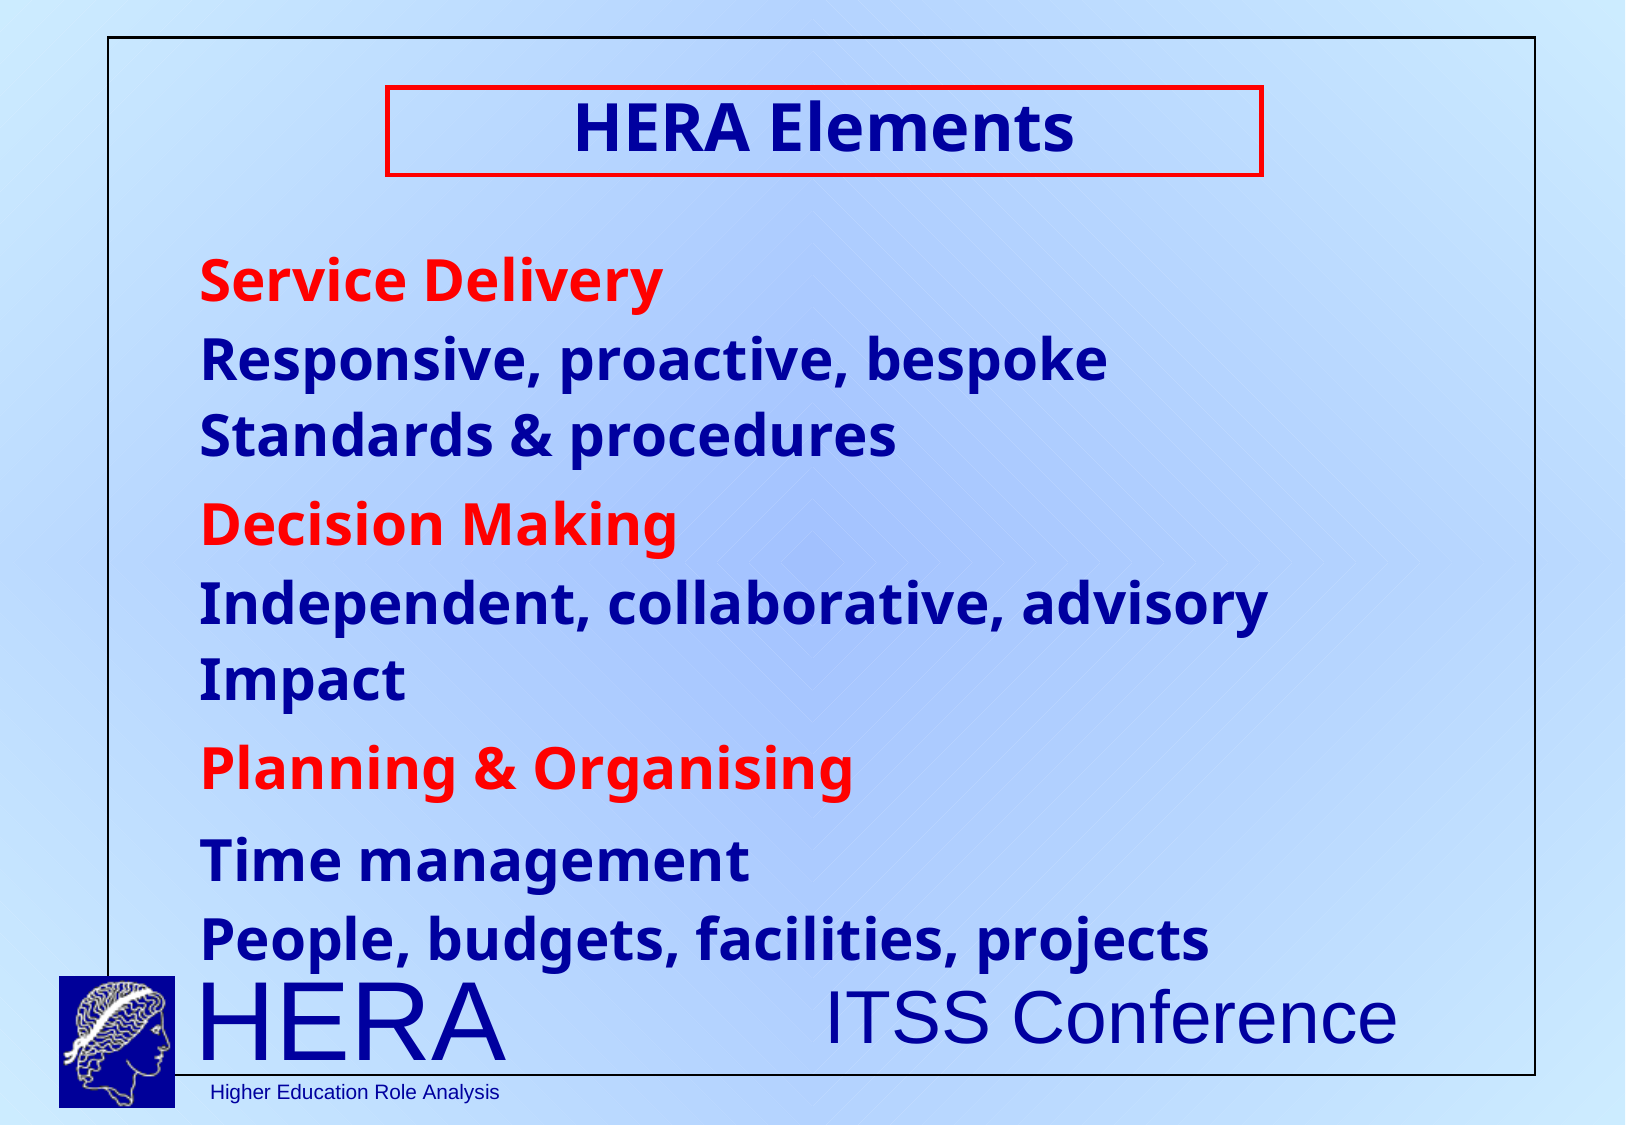

HERA Elements
Service Delivery
Responsive, proactive, bespoke
Standards & procedures
Decision Making
Independent, collaborative, advisory
Impact
Planning & Organising
Time management
People, budgets, facilities, projects